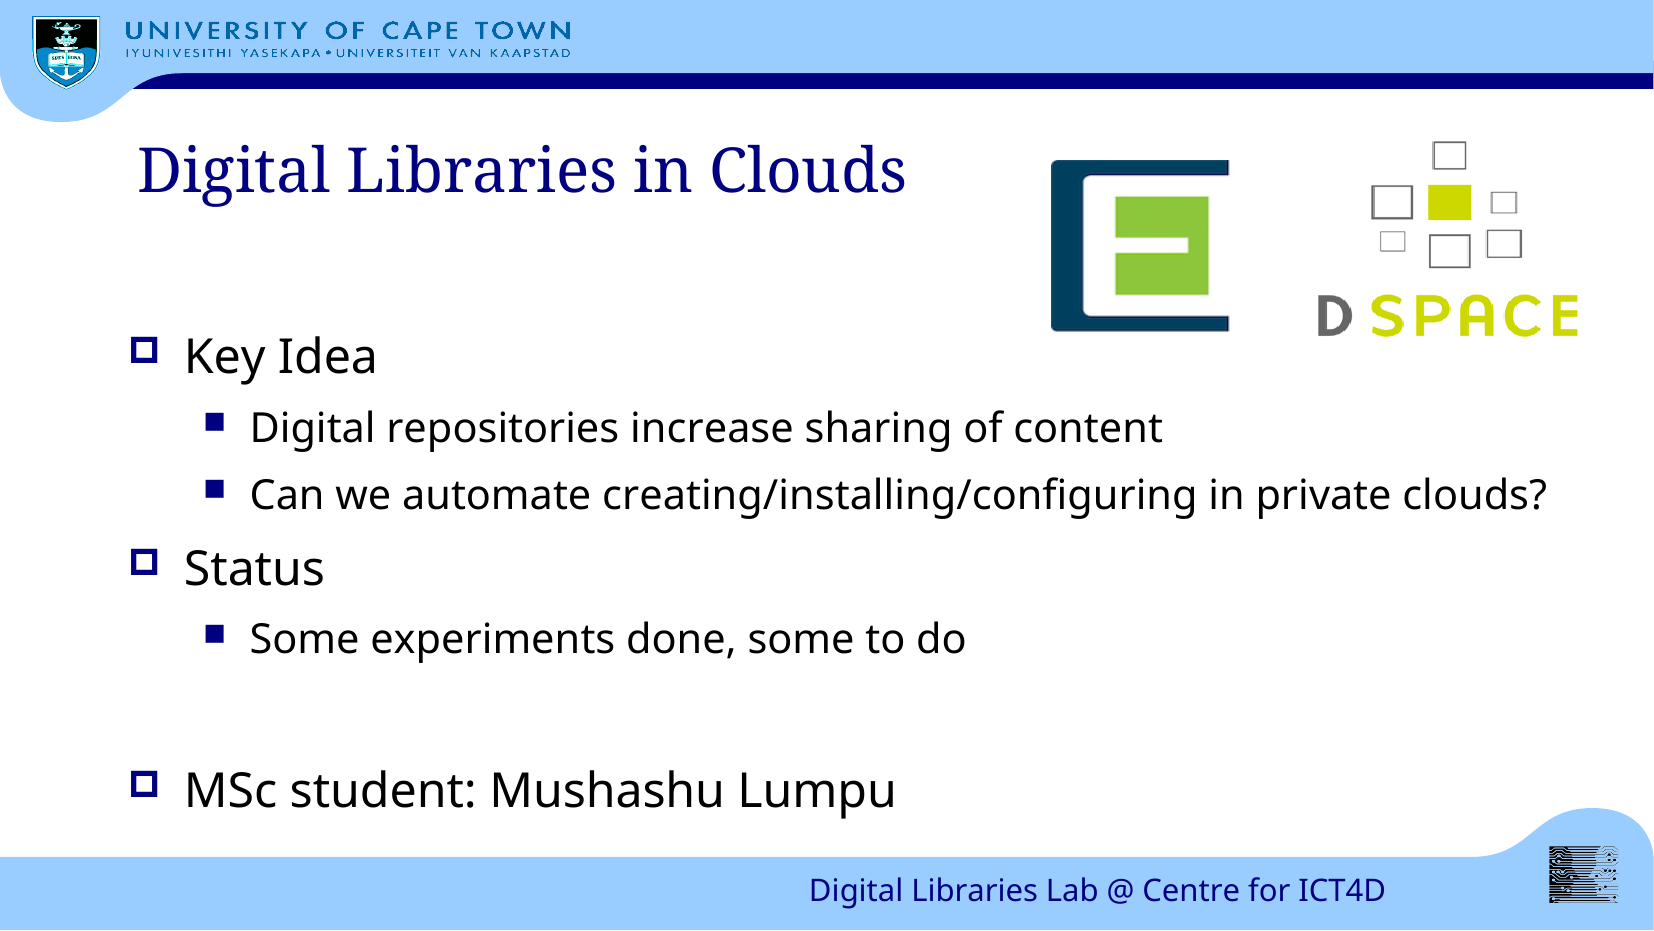

# Digital Libraries in Clouds
Key Idea
Digital repositories increase sharing of content
Can we automate creating/installing/configuring in private clouds?
Status
Some experiments done, some to do
MSc student: Mushashu Lumpu